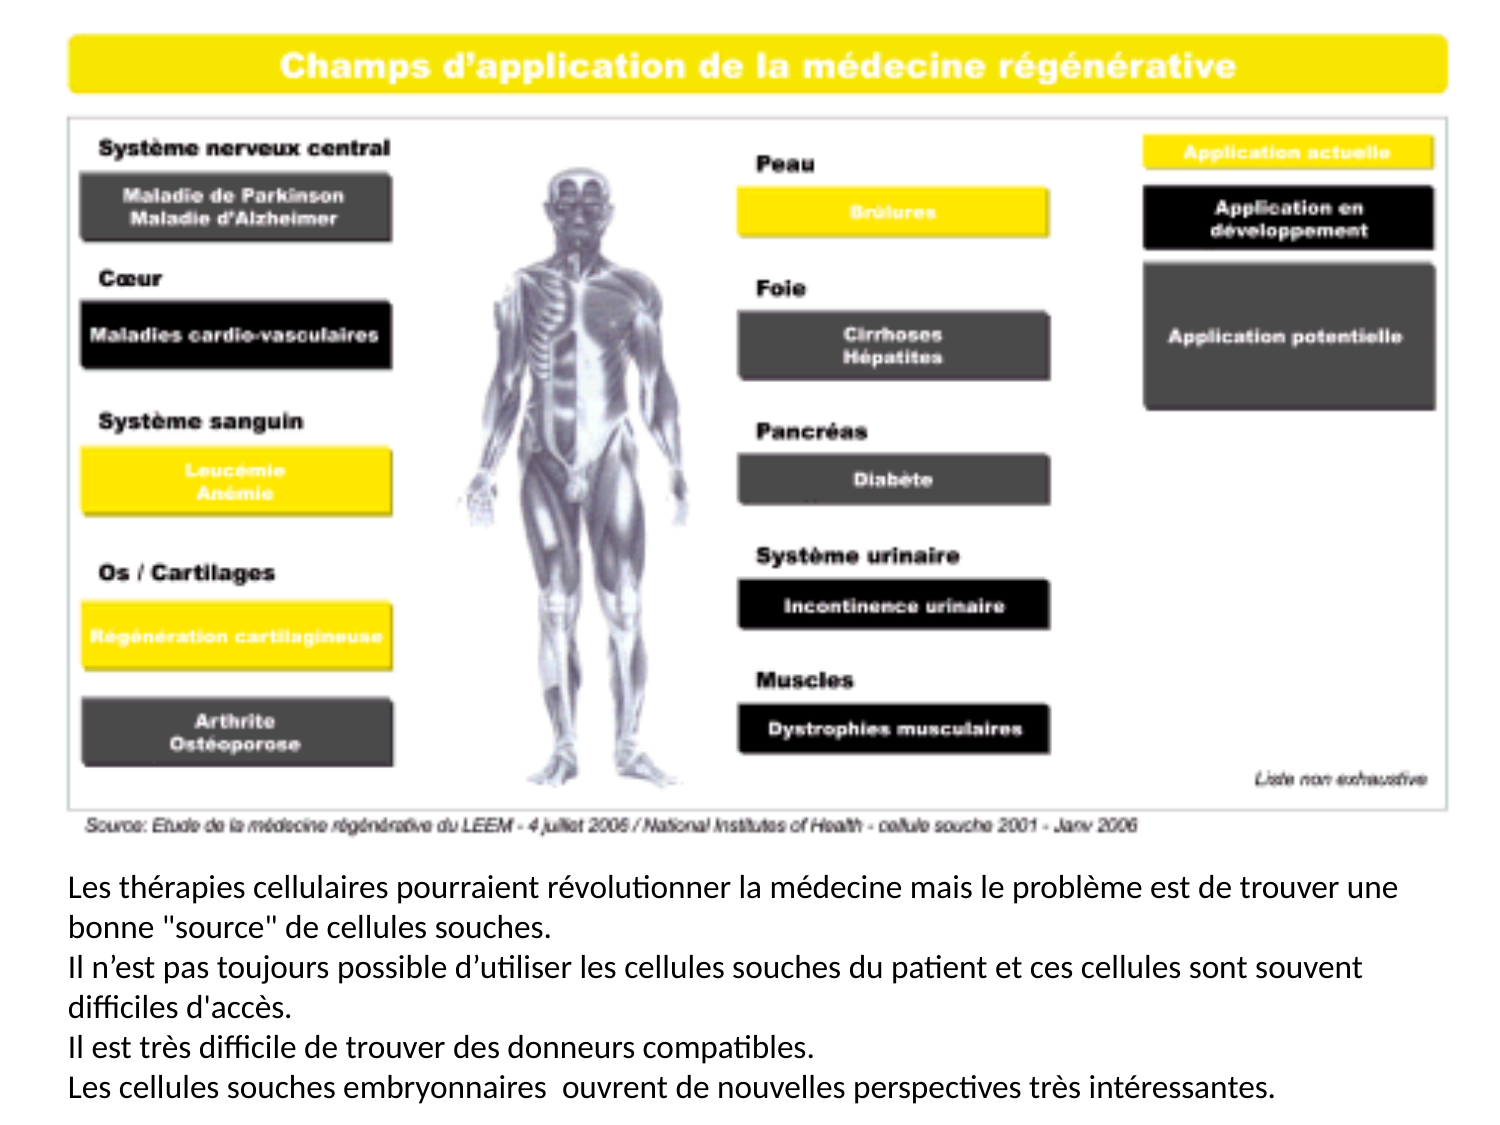

Les thérapies cellulaires pourraient révolutionner la médecine mais le problème est de trouver une bonne "source" de cellules souches.
Il n’est pas toujours possible d’utiliser les cellules souches du patient et ces cellules sont souvent difficiles d'accès.
Il est très difficile de trouver des donneurs compatibles.
Les cellules souches embryonnaires ouvrent de nouvelles perspectives très intéressantes.